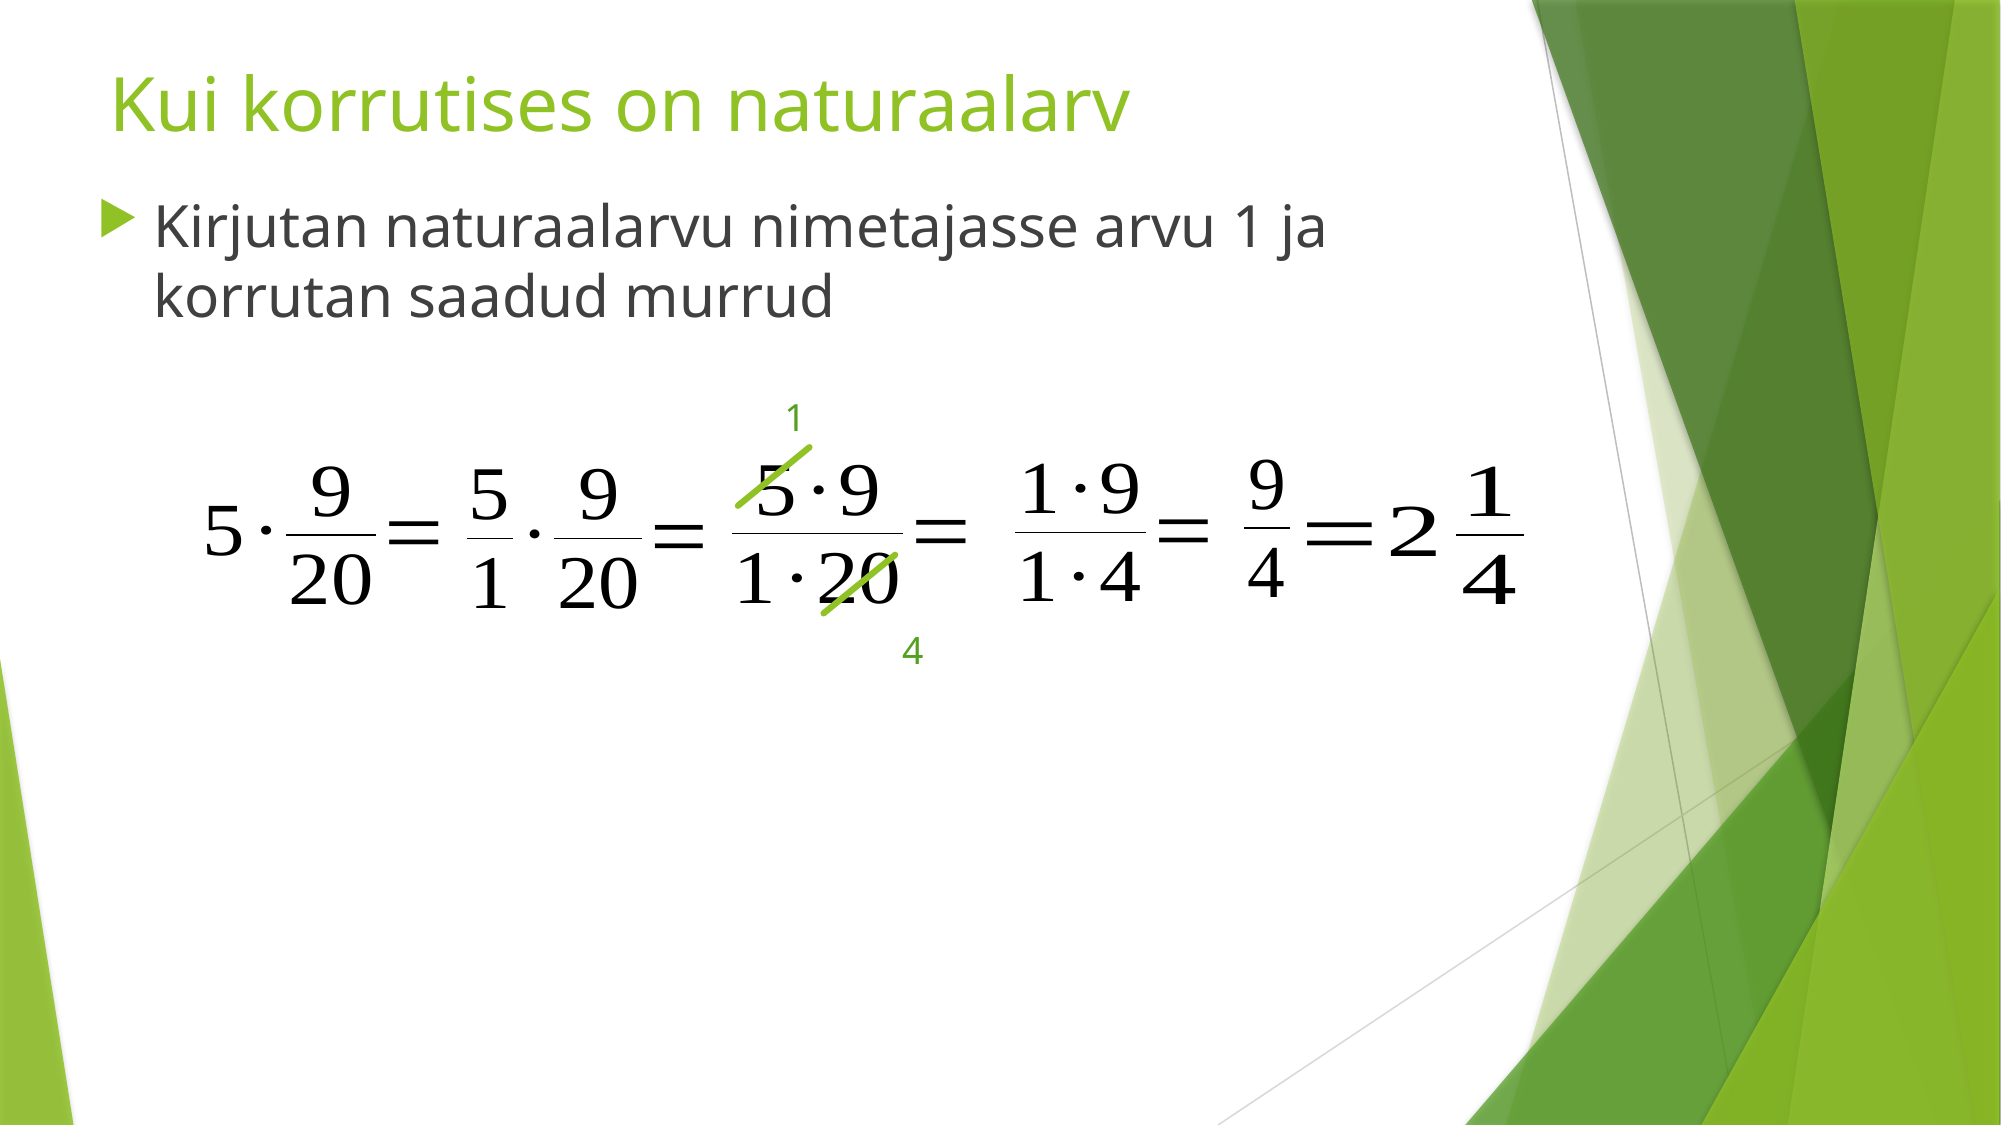

# Kui korrutises on naturaalarv
Kirjutan naturaalarvu nimetajasse arvu 1 ja korrutan saadud murrud
1
4